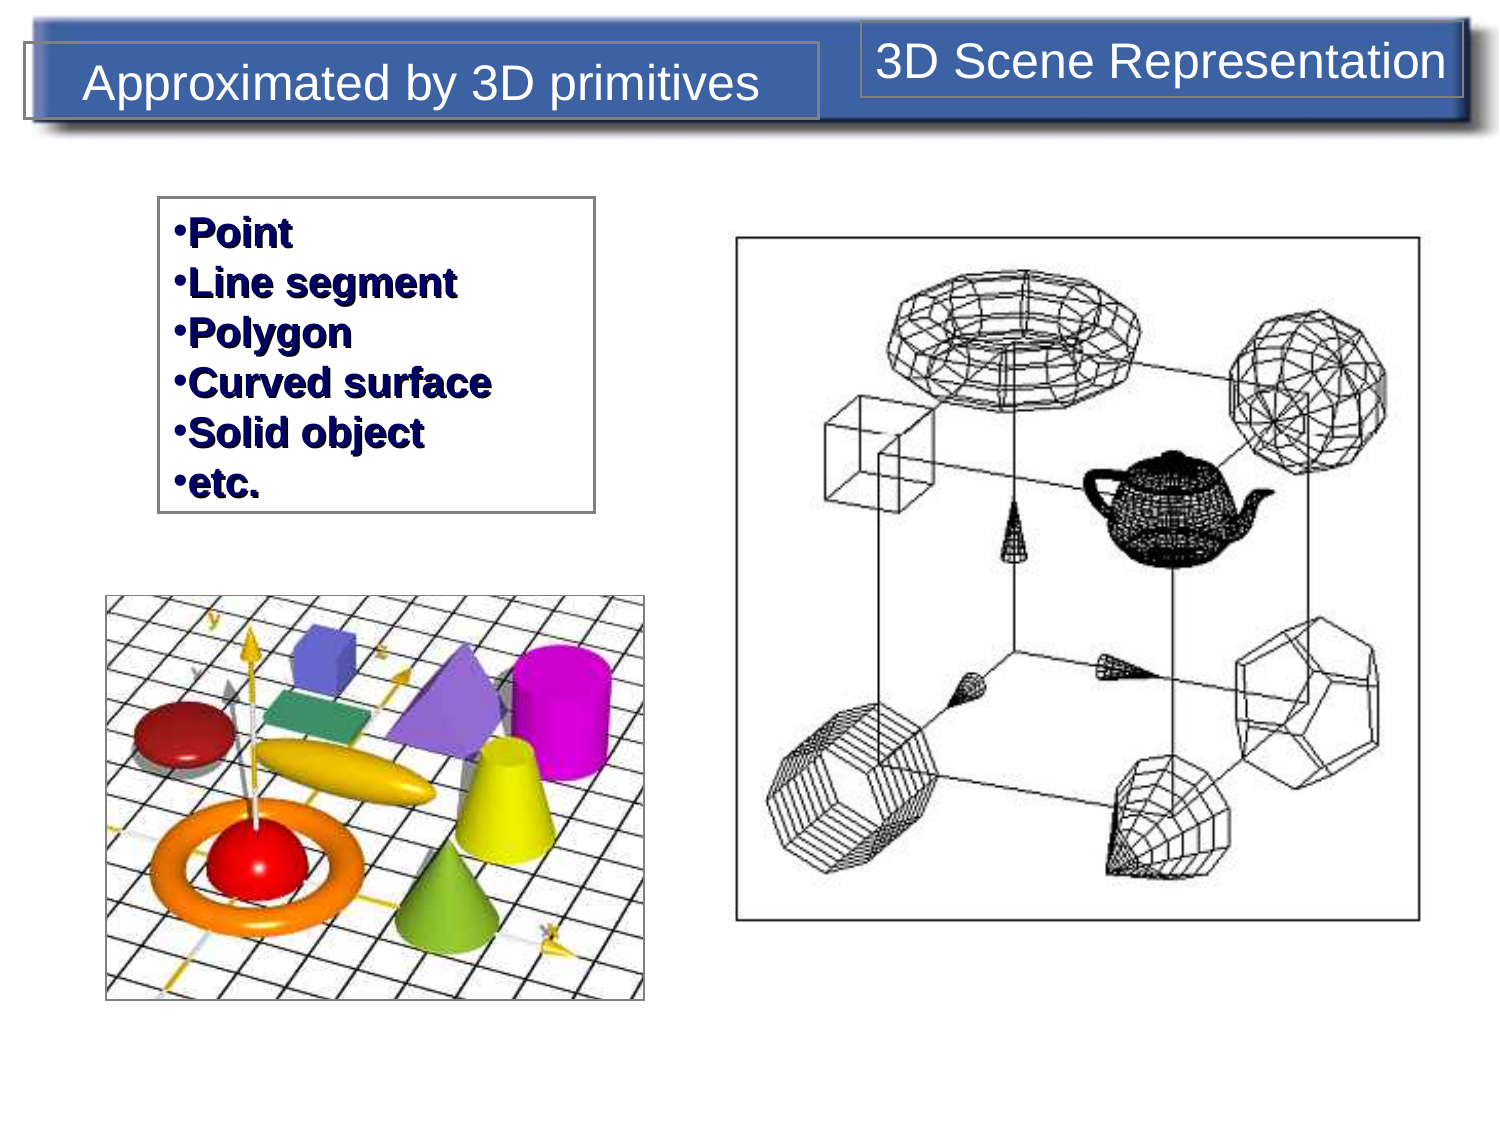

3D Scene Representation
Approximated by 3D primitives
Point
Line segment
Polygon
Curved surface
Solid object
etc.